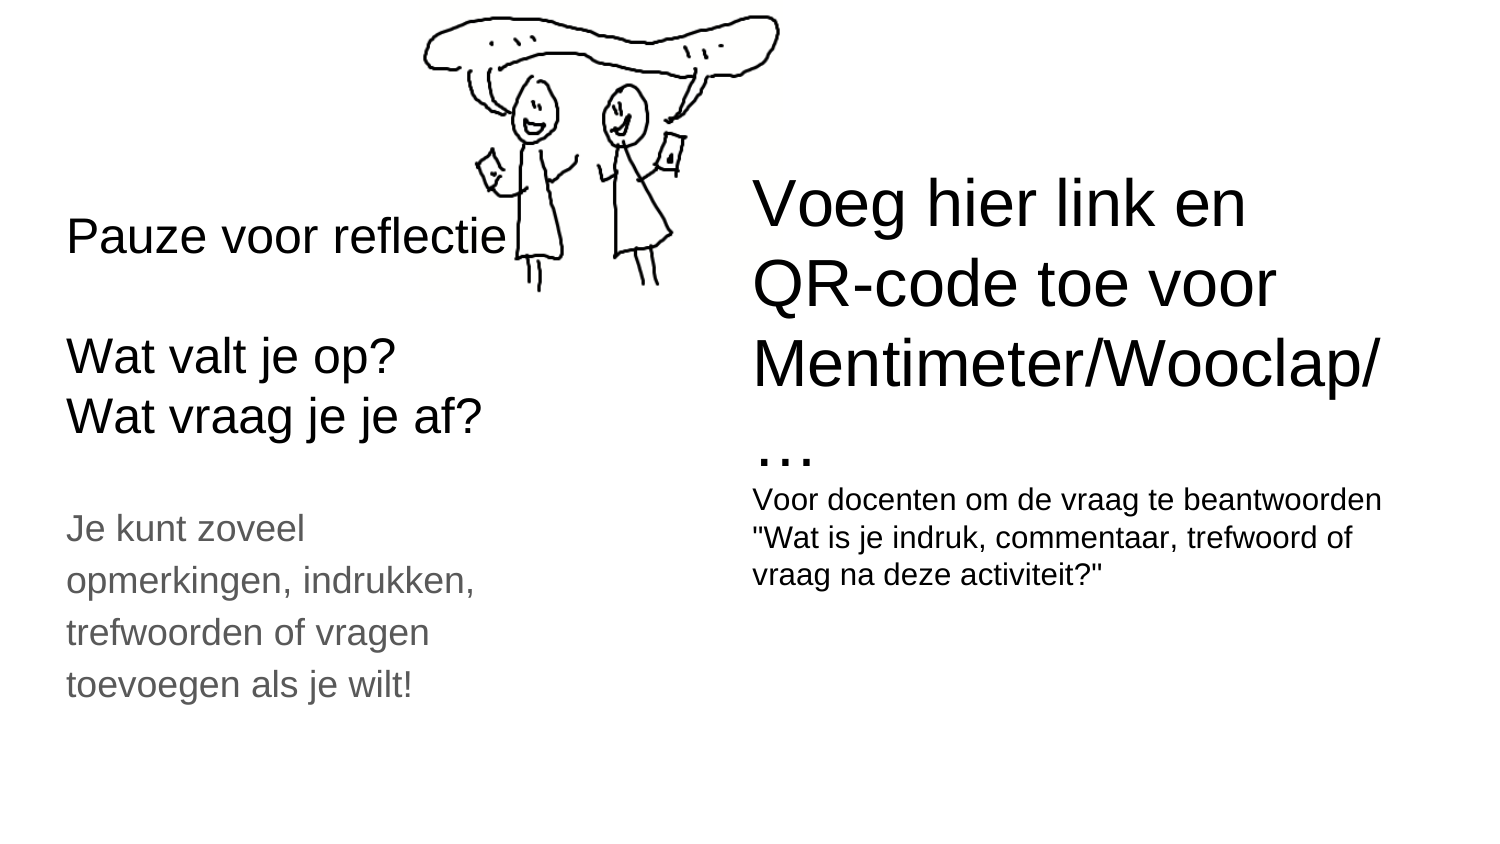

# Pauze voor reflectie
Wat valt je op?
Wat vraag je je af?
Voeg hier link en QR-code toe voor Mentimeter/Wooclap/…
Voor docenten om de vraag te beantwoorden "Wat is je indruk, commentaar, trefwoord of vraag na deze activiteit?"
Je kunt zoveel opmerkingen, indrukken, trefwoorden of vragen toevoegen als je wilt!